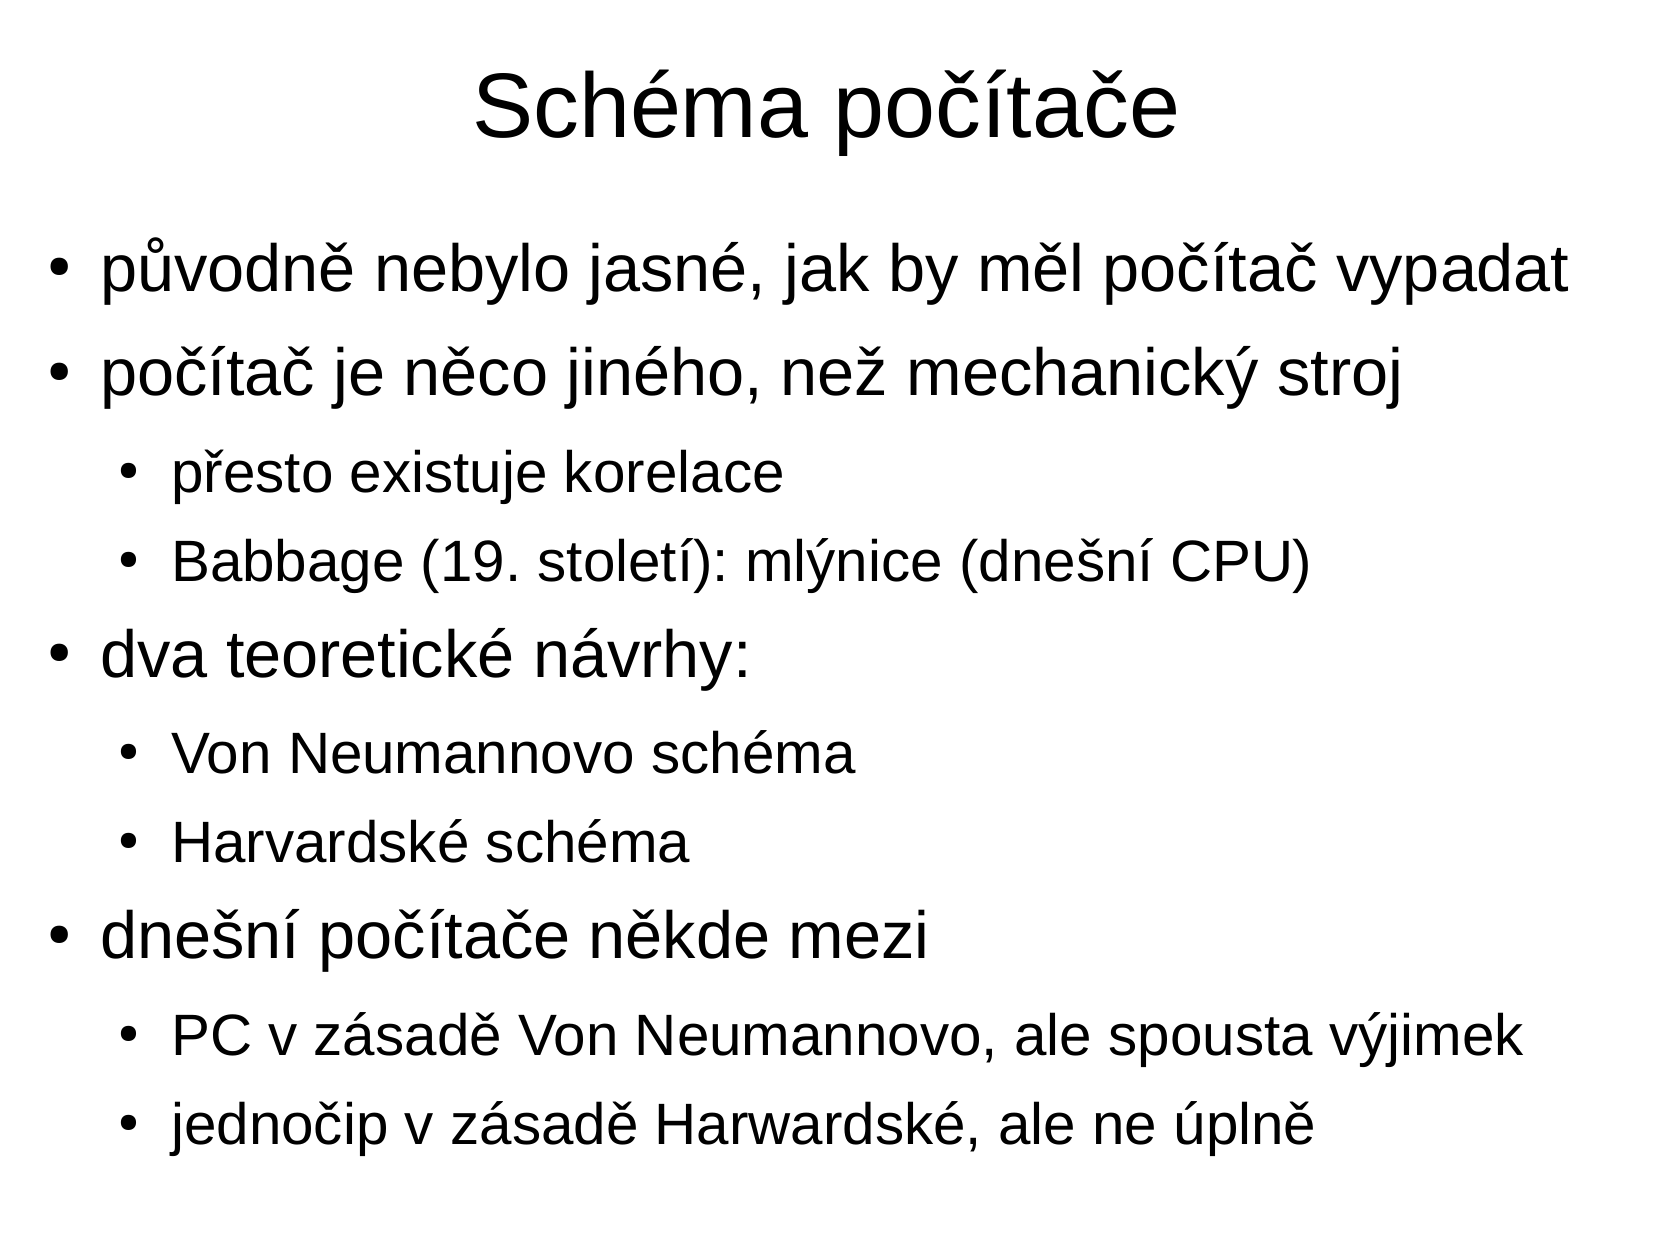

# Schéma počítače
původně nebylo jasné, jak by měl počítač vypadat
počítač je něco jiného, než mechanický stroj
přesto existuje korelace
Babbage (19. století): mlýnice (dnešní CPU)
dva teoretické návrhy:
Von Neumannovo schéma
Harvardské schéma
dnešní počítače někde mezi
PC v zásadě Von Neumannovo, ale spousta výjimek
jednočip v zásadě Harwardské, ale ne úplně